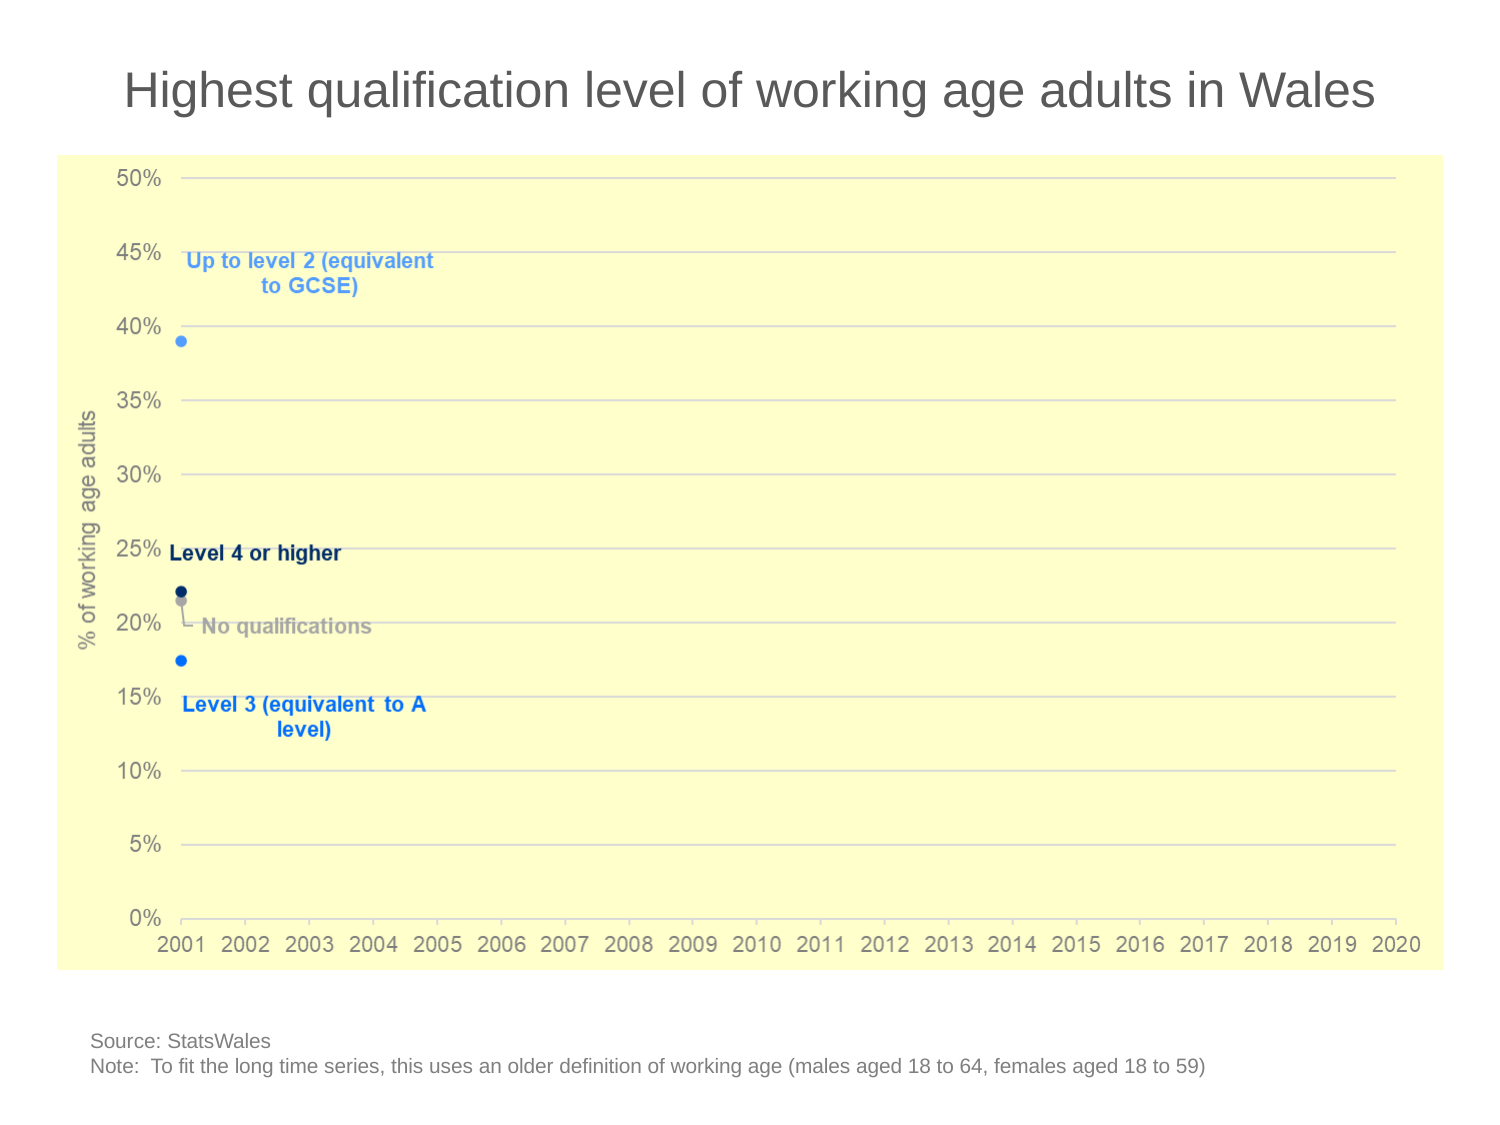

# Highest qualification level of working age adults in Wales
Source: StatsWales
Note: To fit the long time series, this uses an older definition of working age (males aged 18 to 64, females aged 18 to 59)